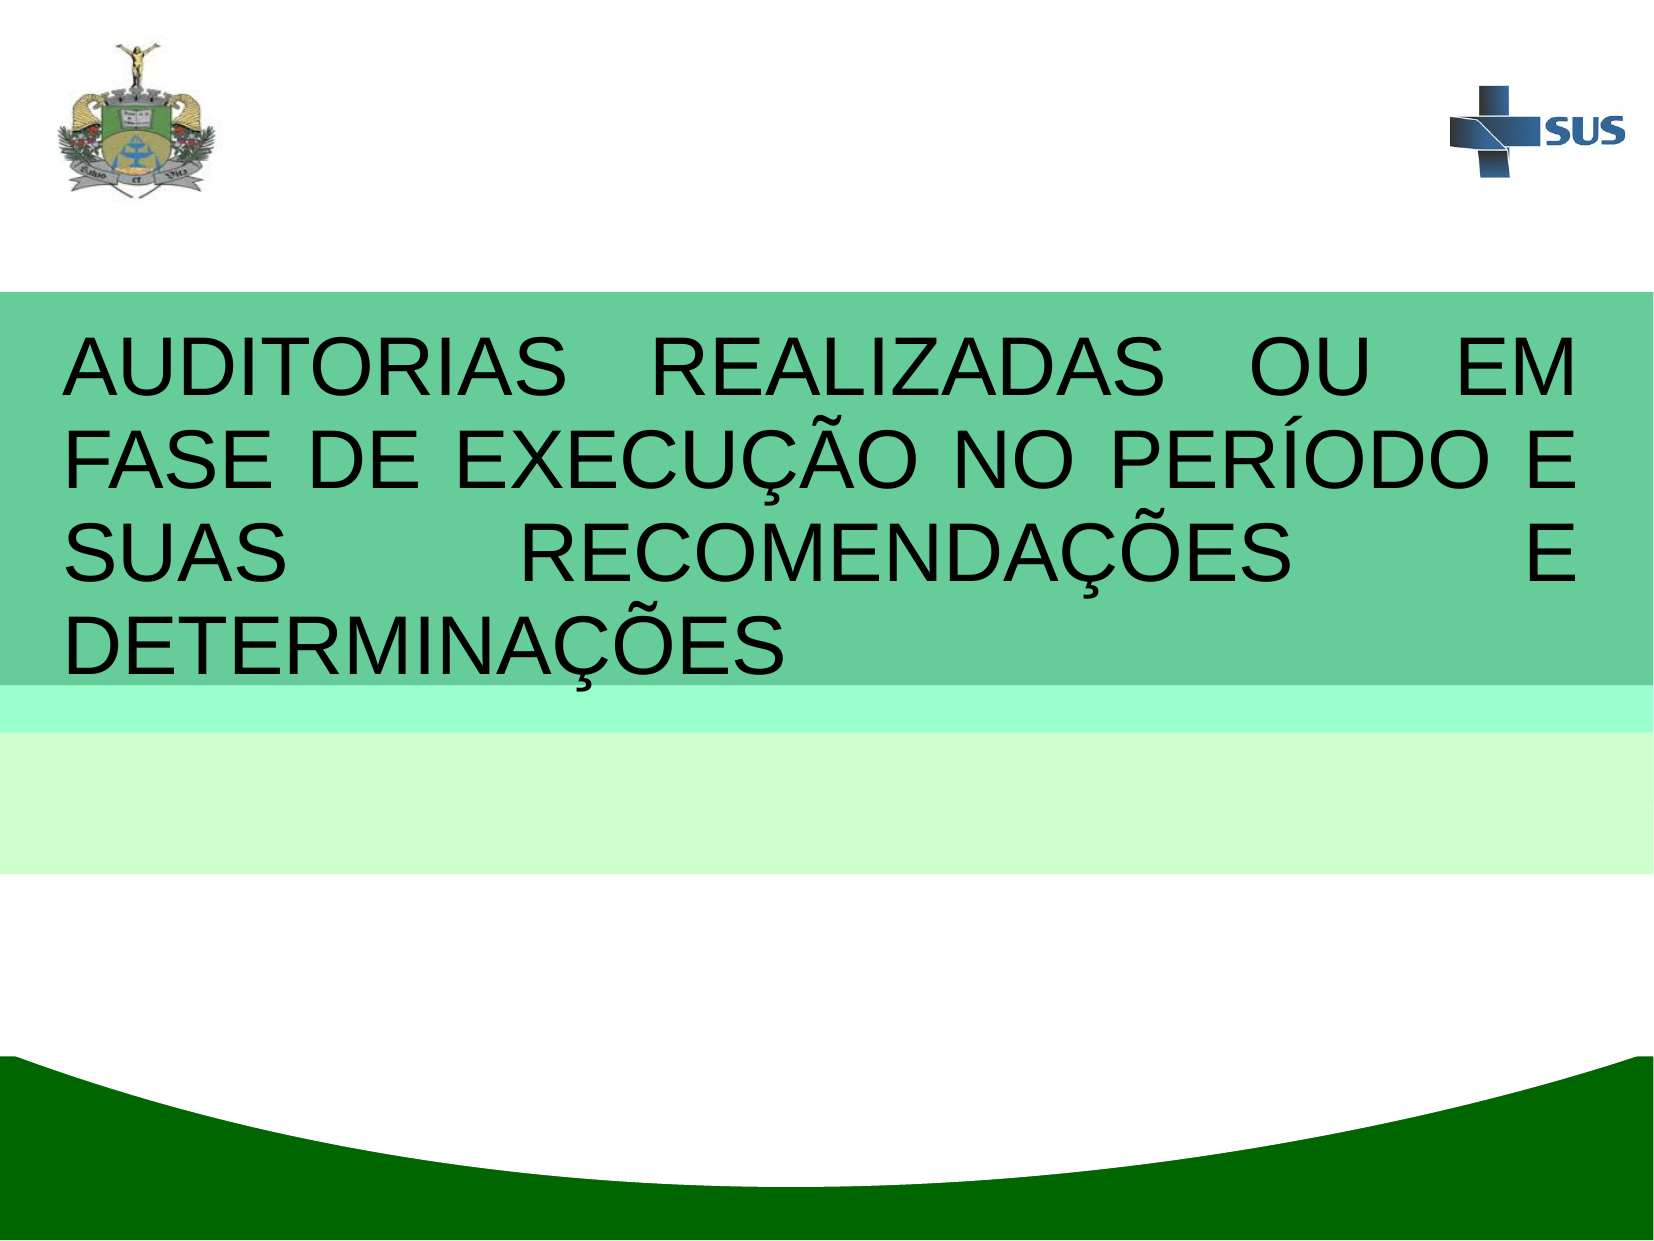

AUDITORIAS REALIZADAS OU EM FASE DE EXECUÇÃO NO PERÍODO E SUAS RECOMENDAÇÕES E DETERMINAÇÕES